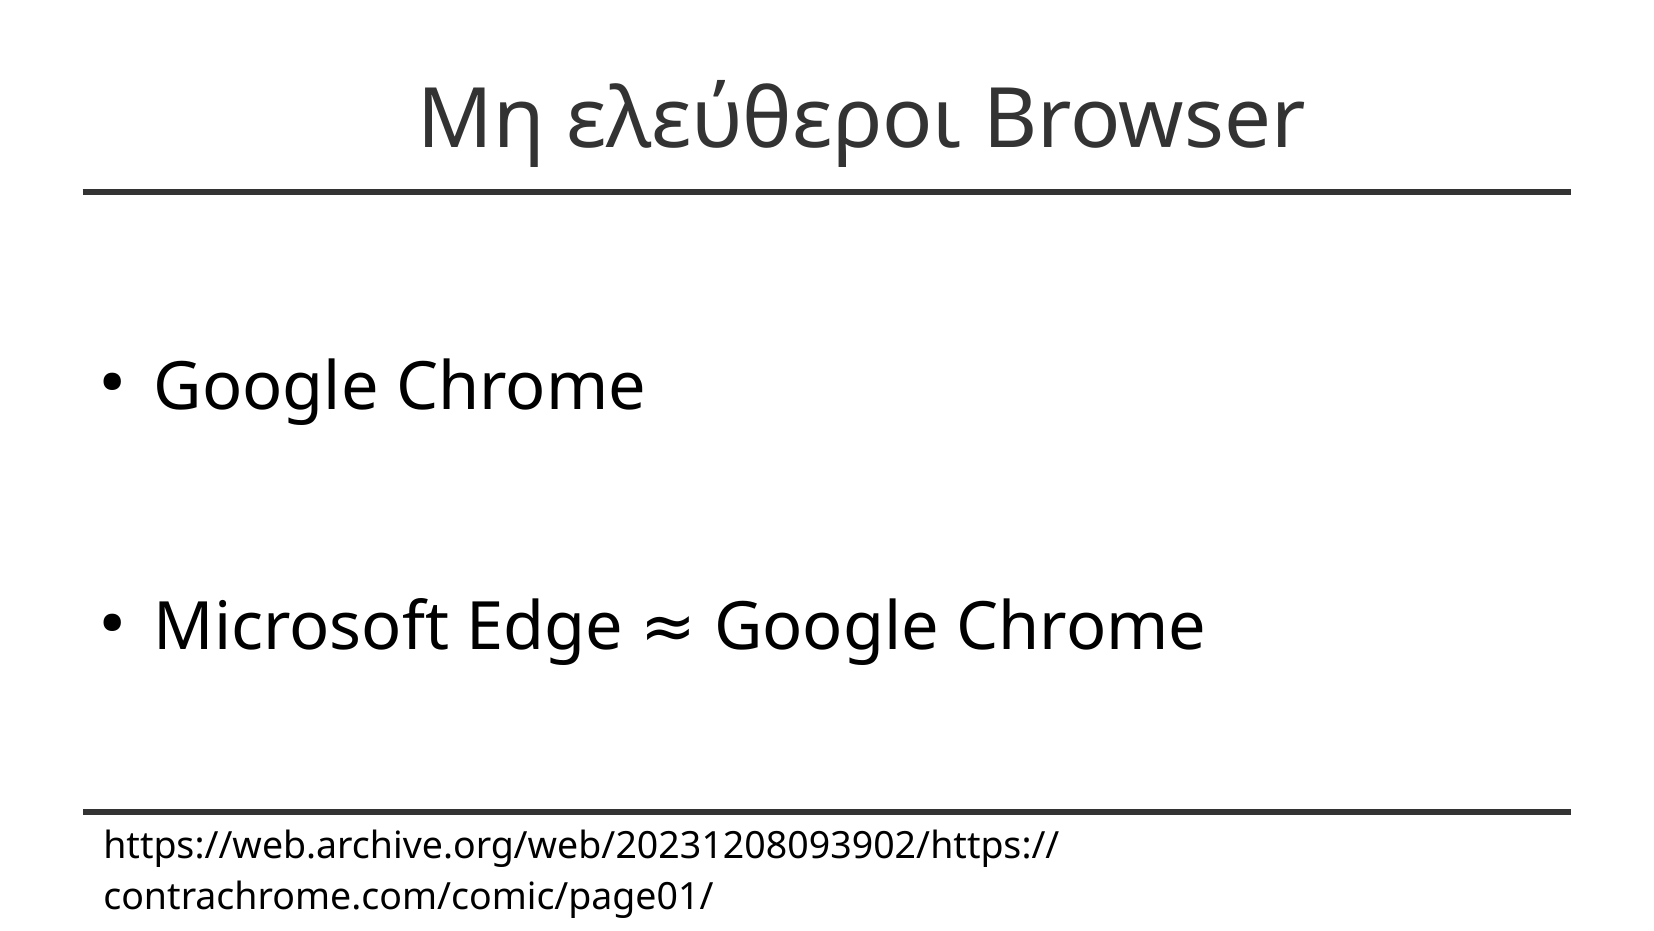

# Μη ελεύθεροι Browser
Google Chrome
Microsoft Edge ≈ Google Chrome
https://web.archive.org/web/20231208093902/https://contrachrome.com/comic/page01/